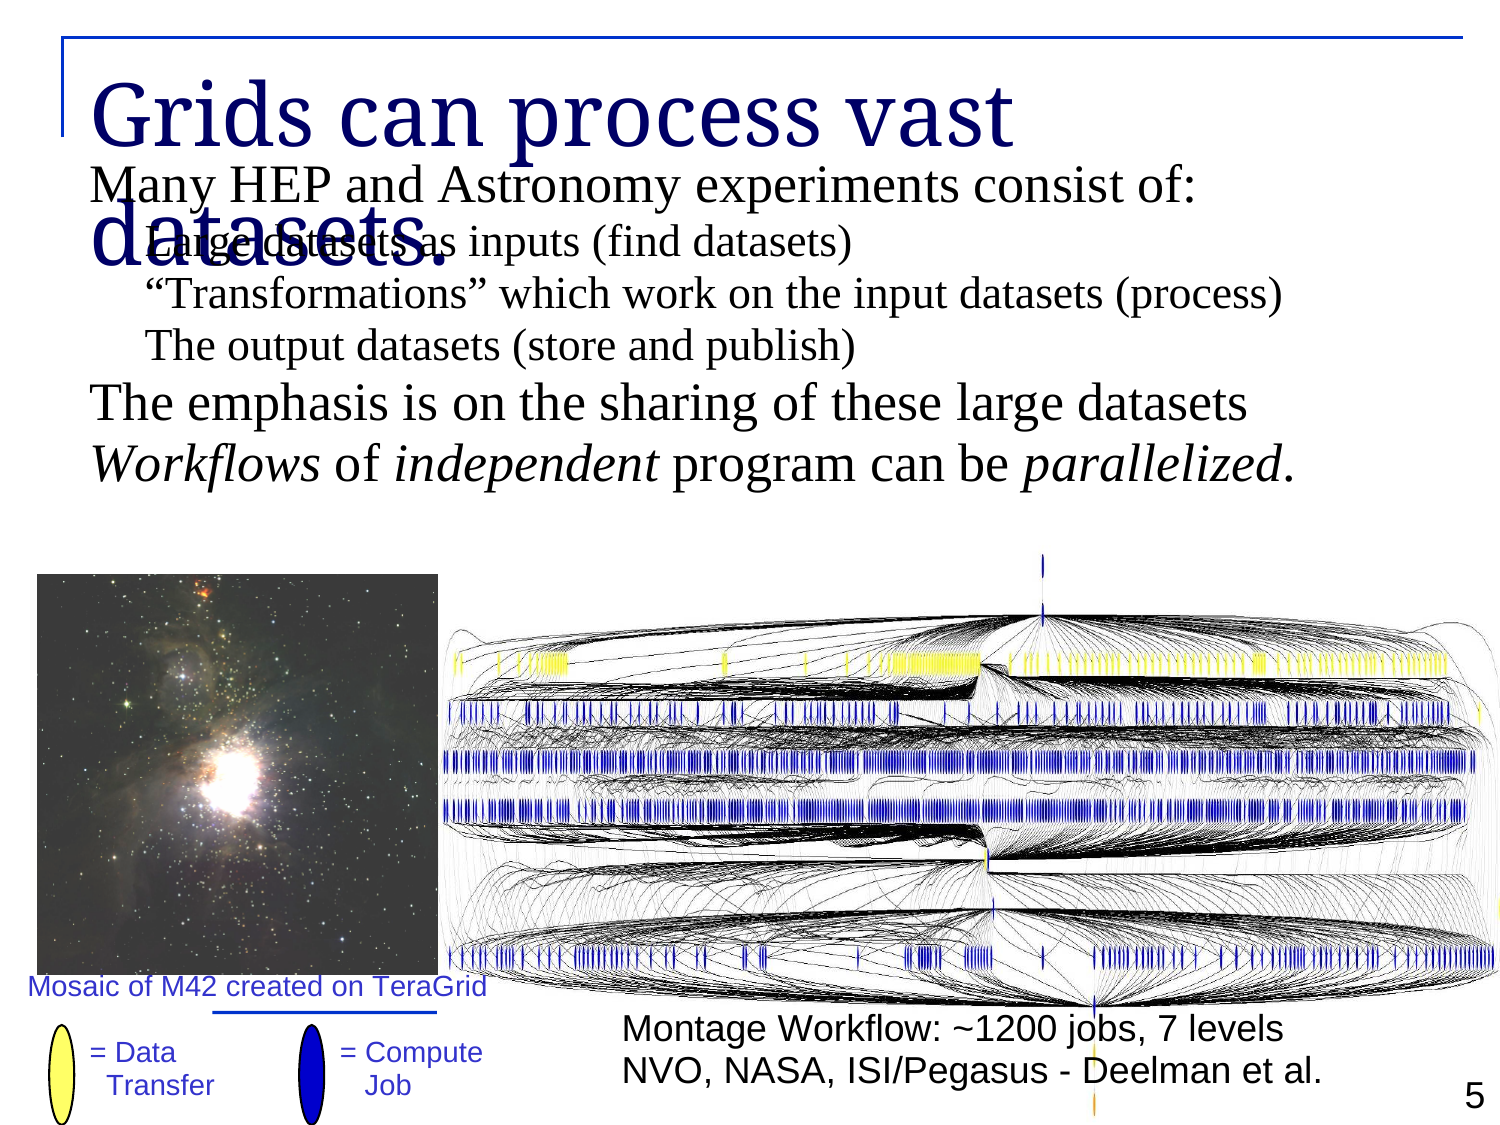

# Grids can process vast datasets.
Many HEP and Astronomy experiments consist of:
Large datasets as inputs (find datasets)
“Transformations” which work on the input datasets (process)
The output datasets (store and publish)
The emphasis is on the sharing of these large datasets
Workflows of independent program can be parallelized.
Mosaic of M42 created on TeraGrid
Montage Workflow: ~1200 jobs, 7 levels
NVO, NASA, ISI/Pegasus - Deelman et al.
= Data
 Transfer
= Compute
 Job